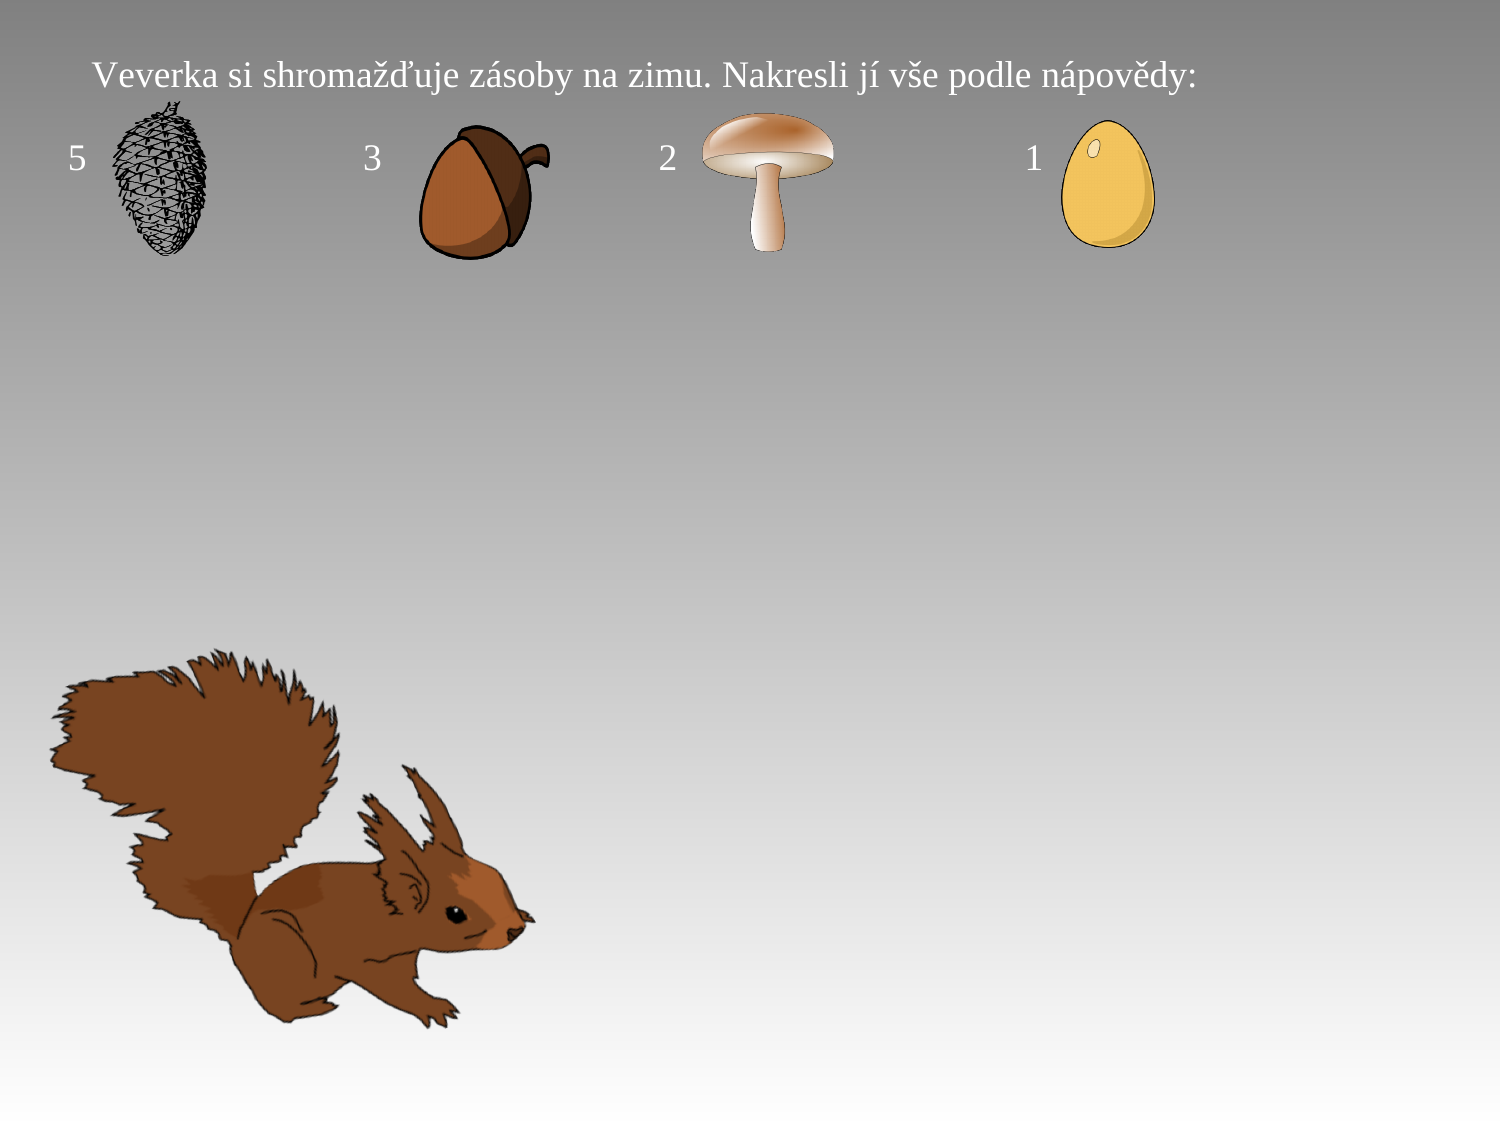

Veverka si shromažďuje zásoby na zimu. Nakresli jí vše podle nápovědy:
5
3
2
1